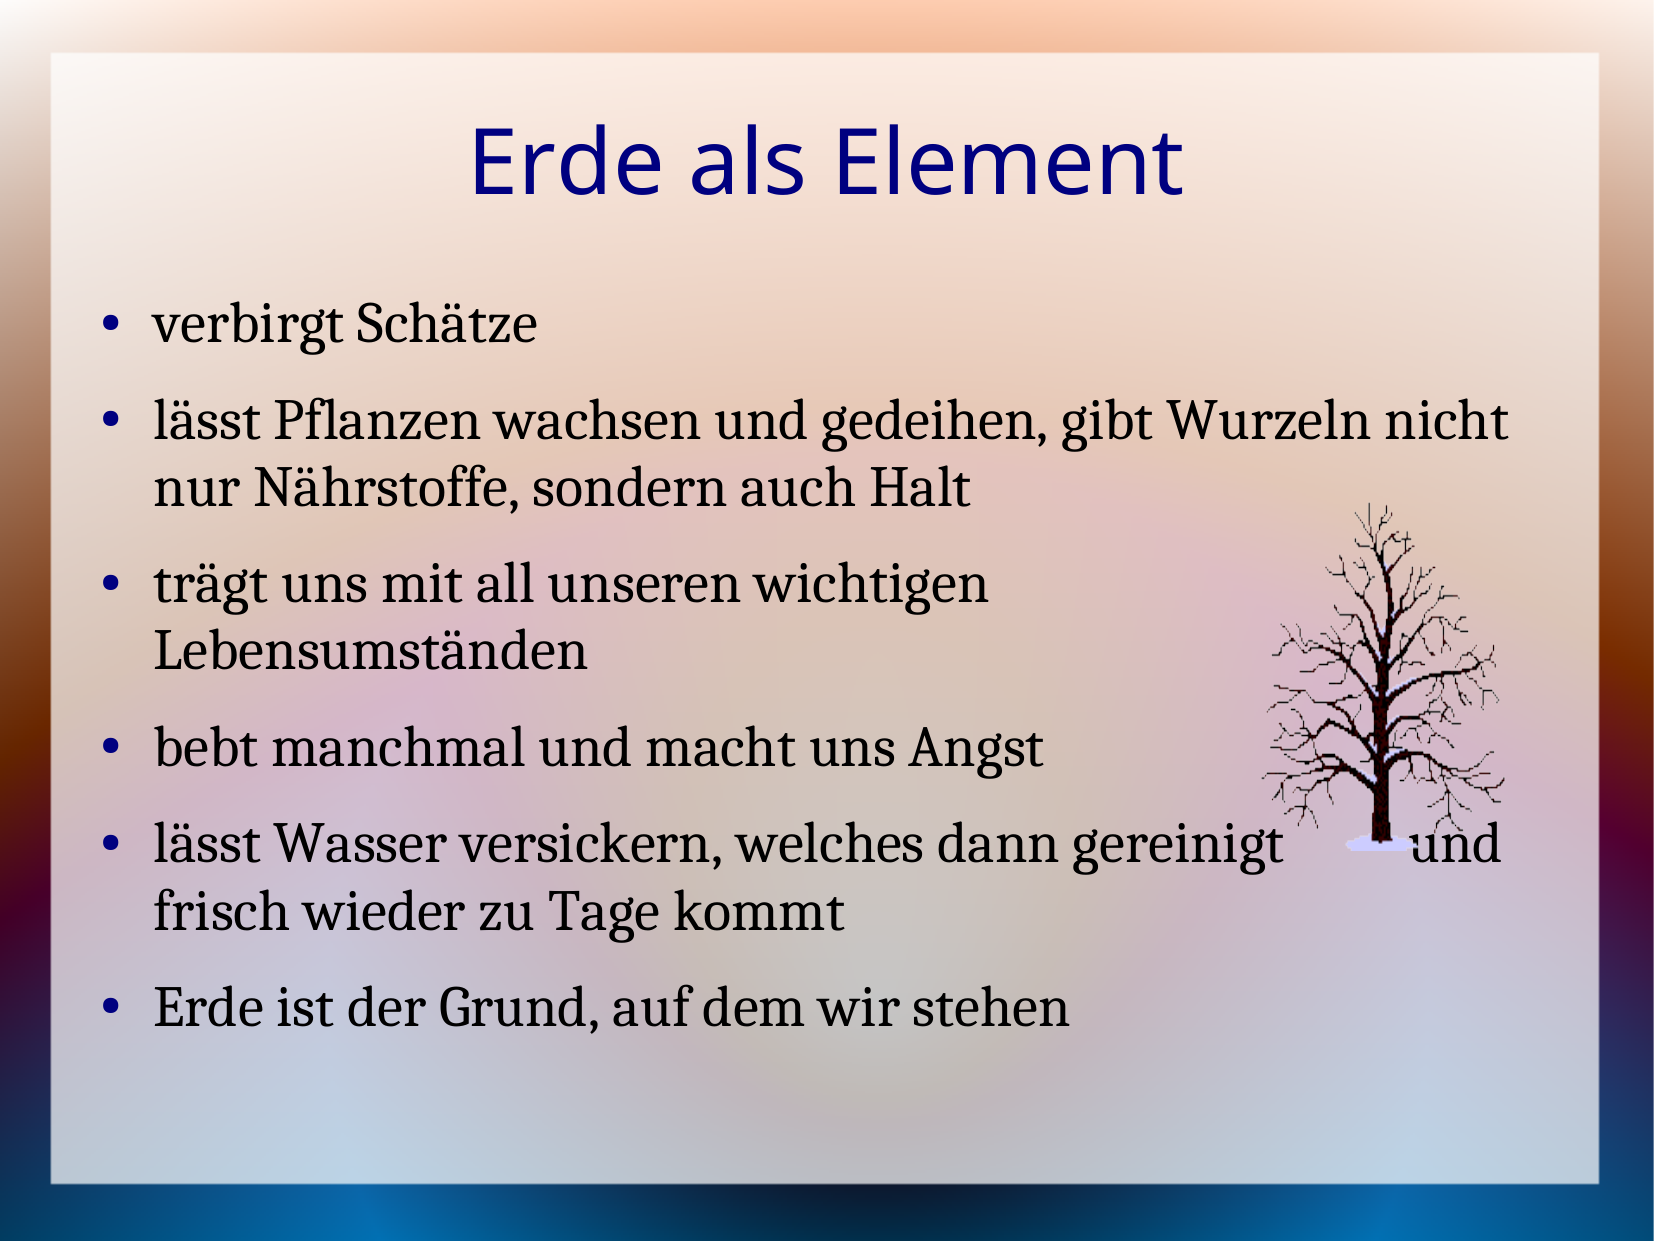

# Erde als Element
verbirgt Schätze
lässt Pflanzen wachsen und gedeihen, gibt Wurzeln nicht nur Nährstoffe, sondern auch Halt
trägt uns mit all unseren wichtigen 			Lebensumständen
bebt manchmal und macht uns Angst
lässt Wasser versickern, welches dann gereinigt 		und frisch wieder zu Tage kommt
Erde ist der Grund, auf dem wir stehen